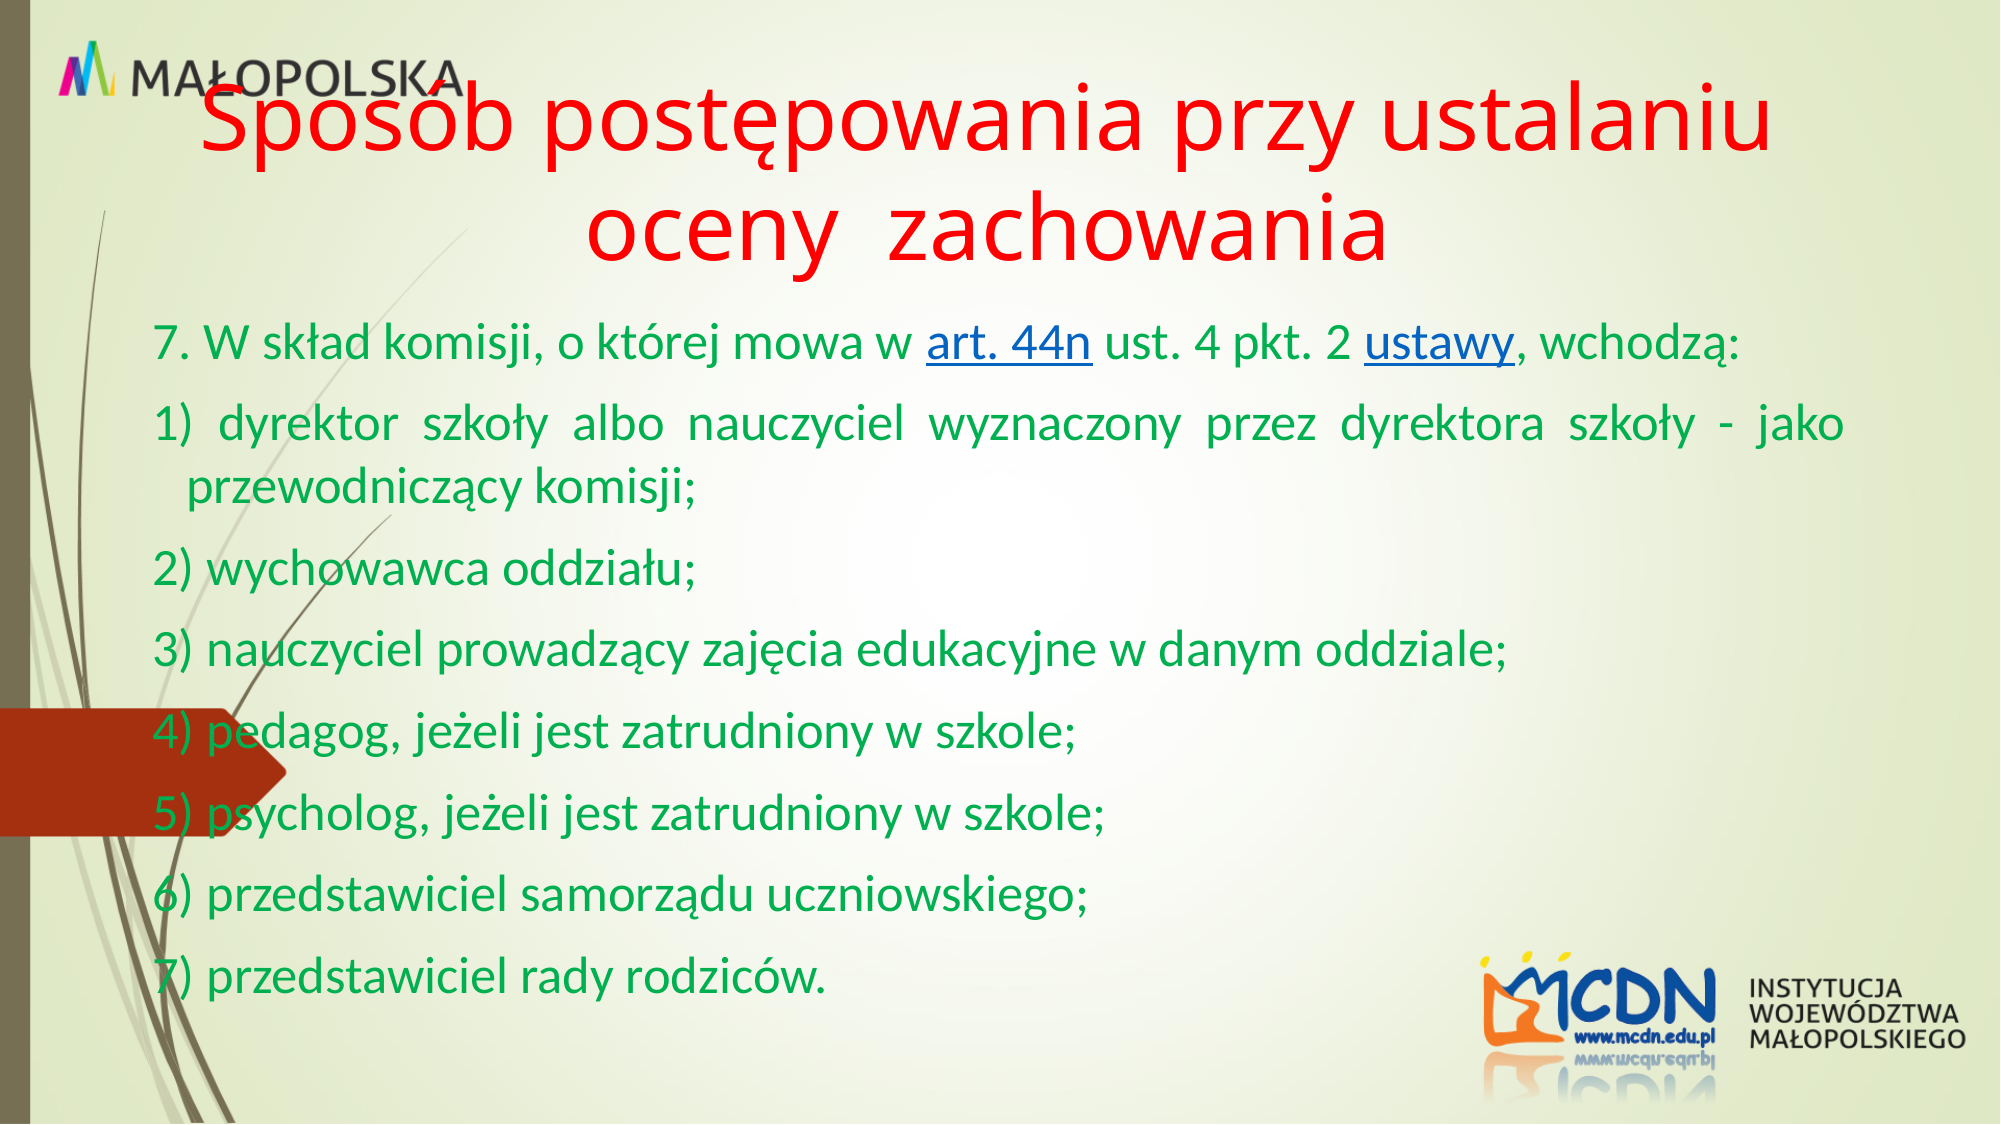

# Sposób postępowania przy ustalaniu oceny zachowania
7. W skład komisji, o której mowa w art. 44n ust. 4 pkt. 2 ustawy, wchodzą:
1) dyrektor szkoły albo nauczyciel wyznaczony przez dyrektora szkoły - jako przewodniczący komisji;
2) wychowawca oddziału;
3) nauczyciel prowadzący zajęcia edukacyjne w danym oddziale;
4) pedagog, jeżeli jest zatrudniony w szkole;
5) psycholog, jeżeli jest zatrudniony w szkole;
6) przedstawiciel samorządu uczniowskiego;
7) przedstawiciel rady rodziców.